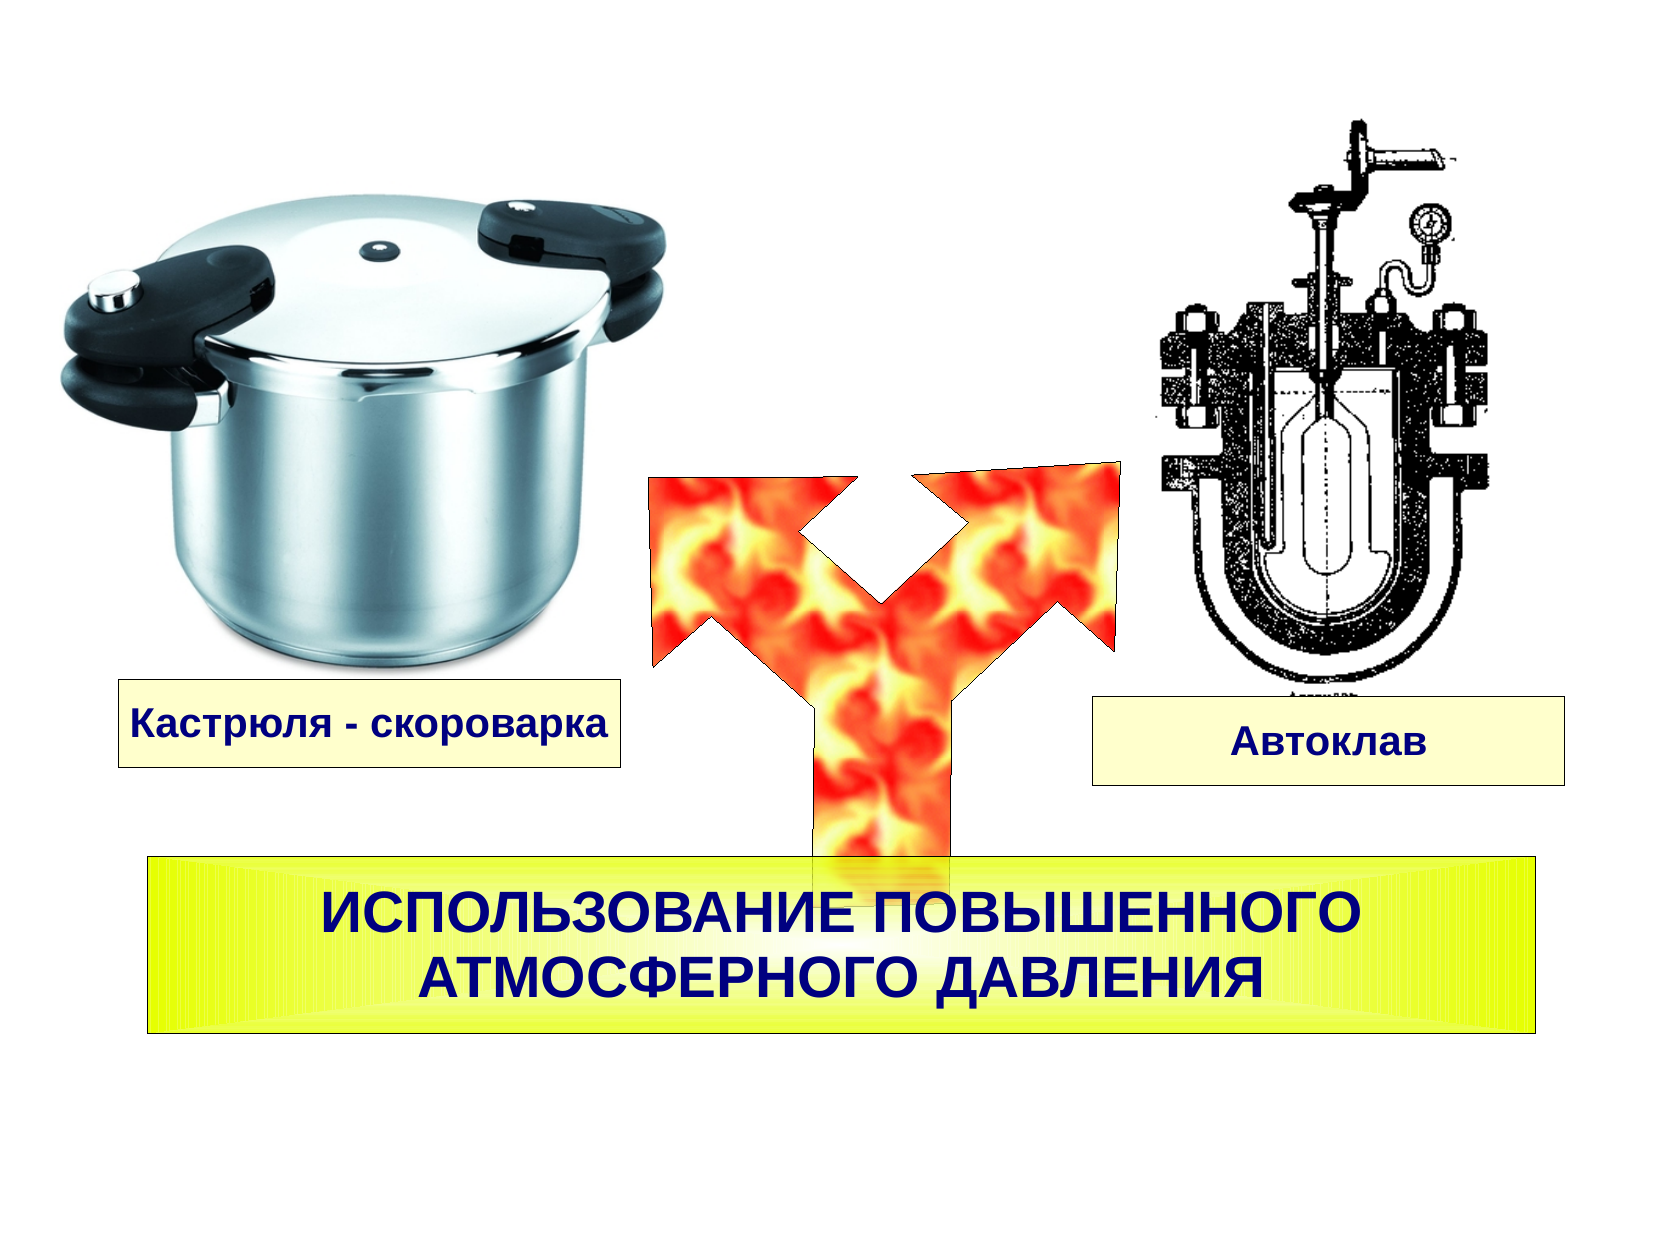

Кастрюля - скороварка
Автоклав
ИСПОЛЬЗОВАНИЕ ПОВЫШЕННОГО
АТМОСФЕРНОГО ДАВЛЕНИЯ